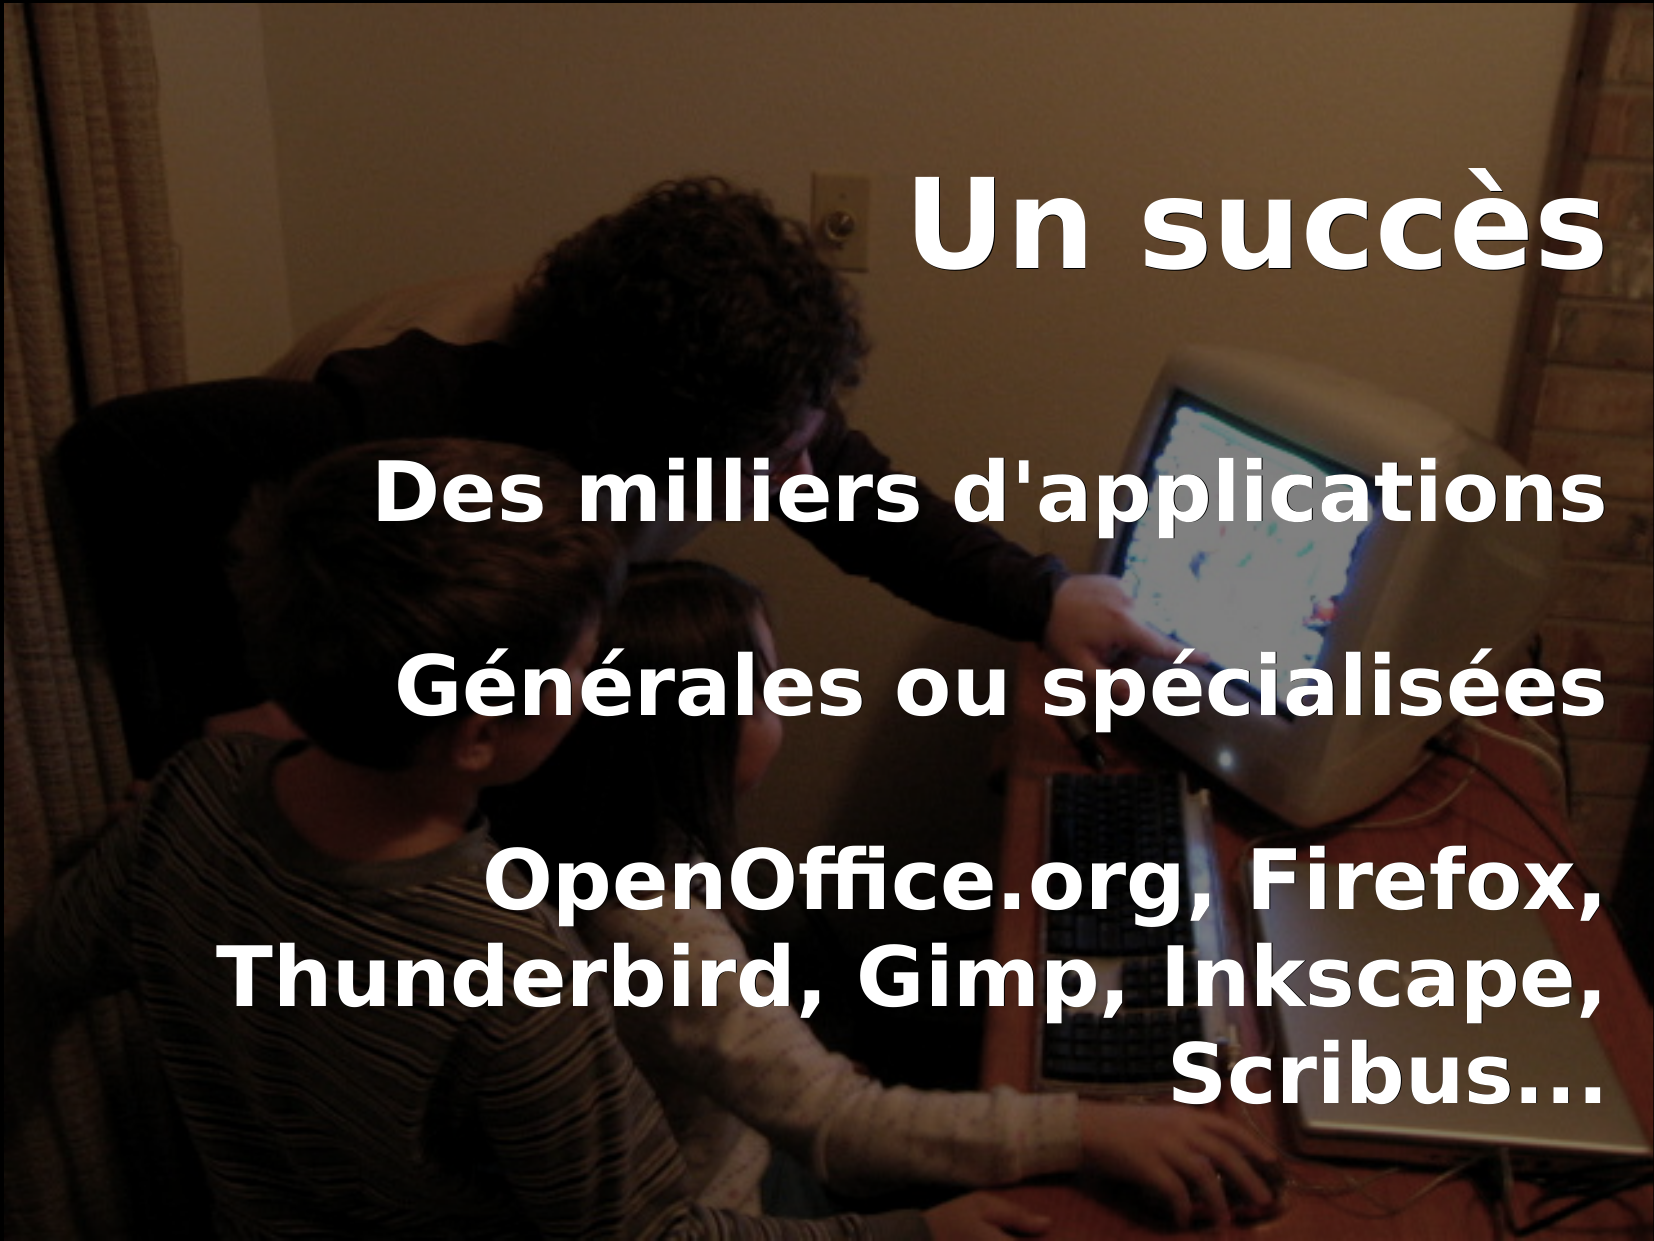

Un succès
Des milliers d'applications
Générales ou spécialisées
OpenOffice.org, Firefox, Thunderbird, Gimp, Inkscape, Scribus...